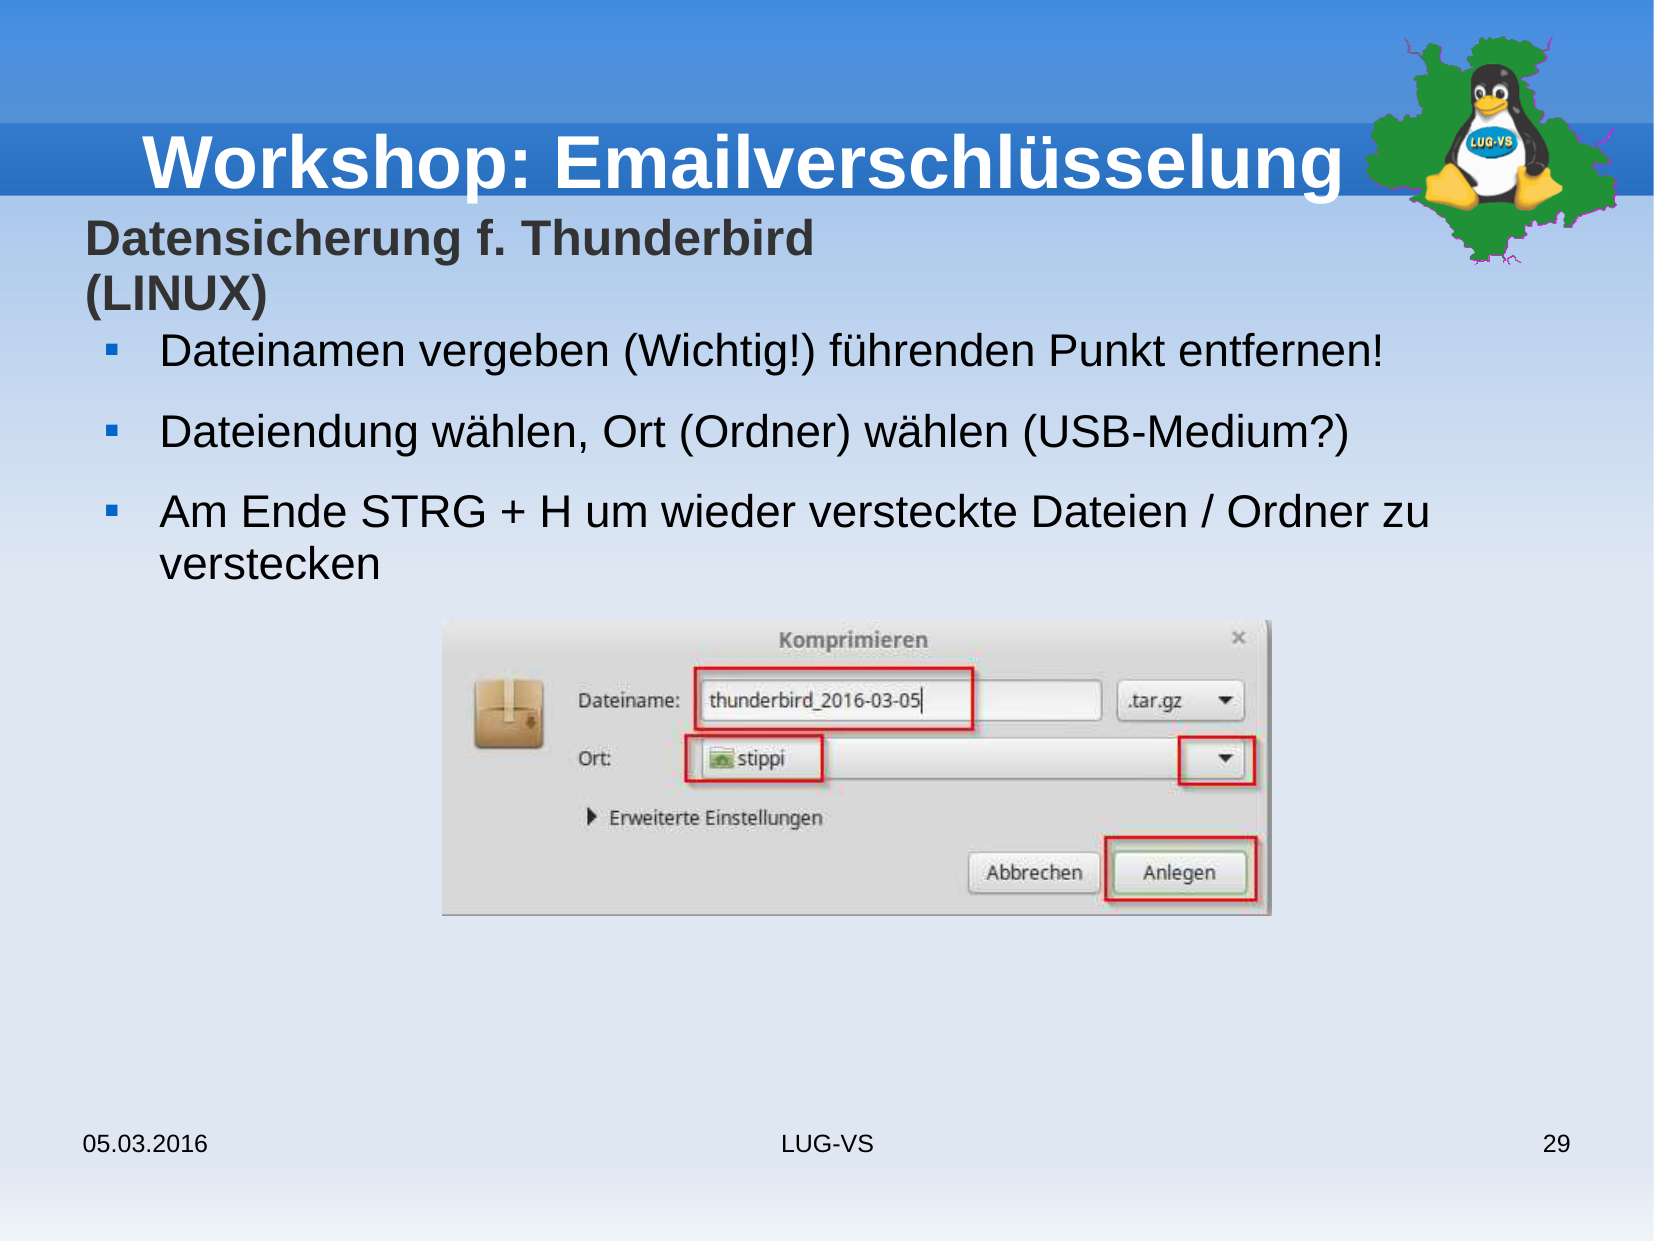

# Workshop: Emailverschlüsselung
Datensicherung f. Thunderbird (LINUX)
Dateinamen vergeben (Wichtig!) führenden Punkt entfernen!
Dateiendung wählen, Ort (Ordner) wählen (USB-Medium?)
Am Ende STRG + H um wieder versteckte Dateien / Ordner zu verstecken
05.03.2016
LUG-VS
29